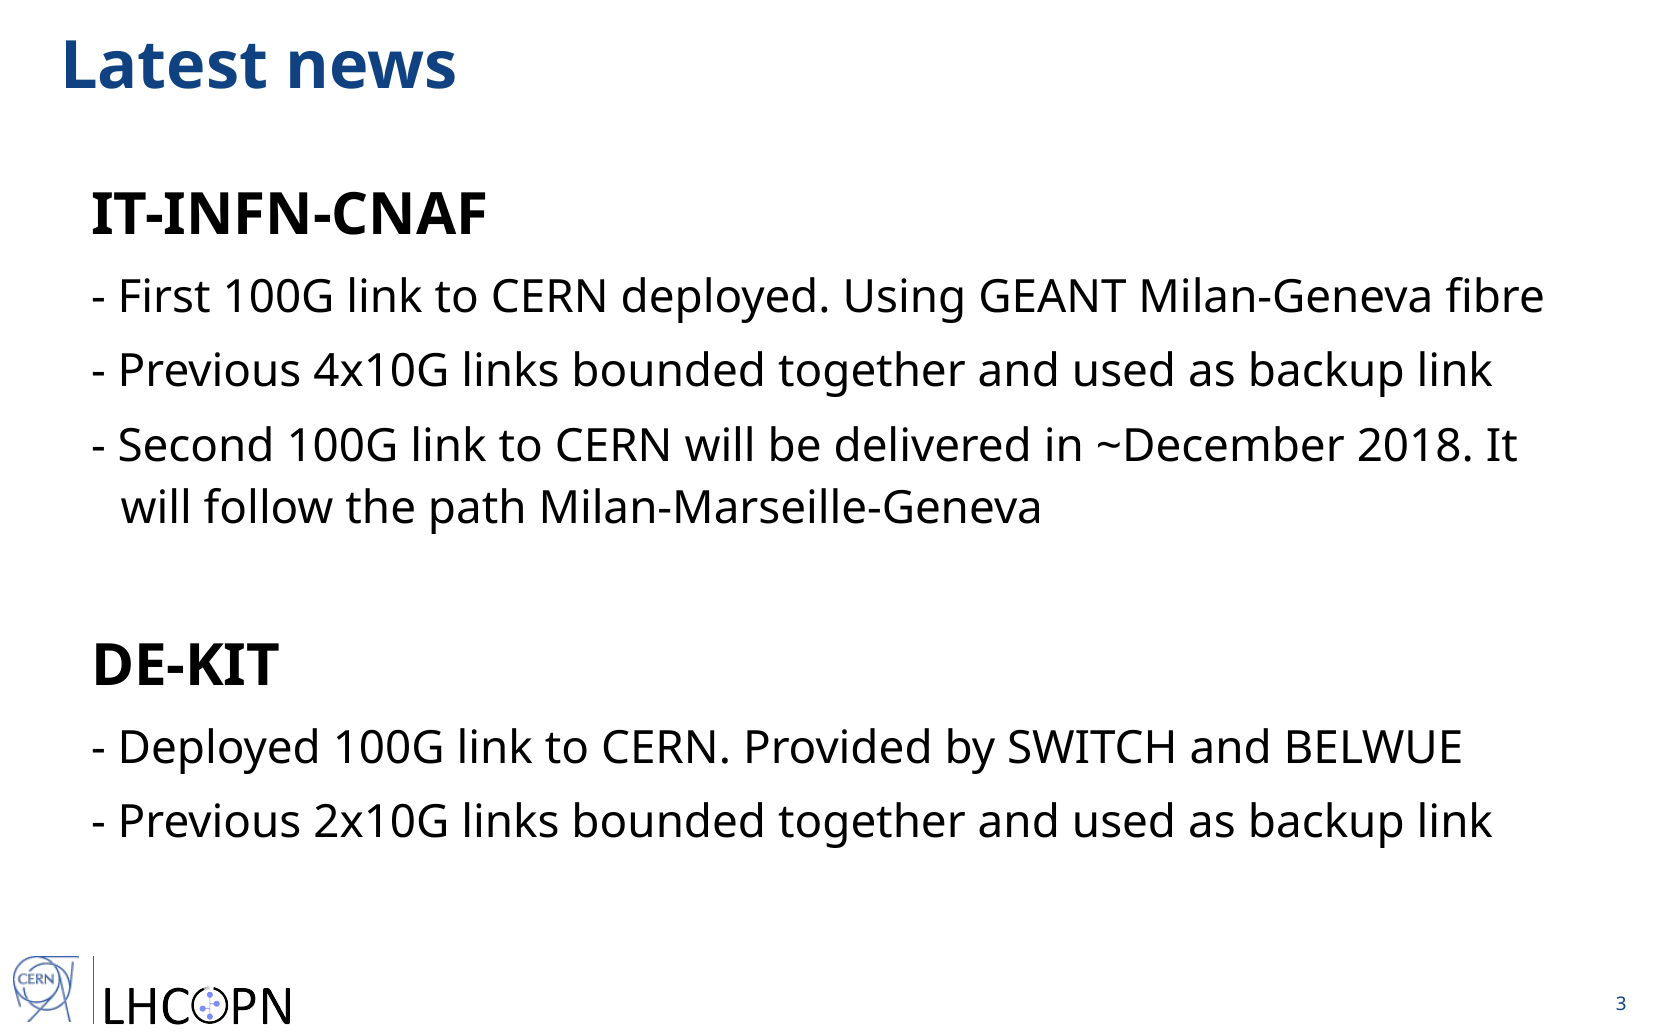

# Latest news
IT-INFN-CNAF
- First 100G link to CERN deployed. Using GEANT Milan-Geneva fibre
- Previous 4x10G links bounded together and used as backup link
- Second 100G link to CERN will be delivered in ~December 2018. It will follow the path Milan-Marseille-Geneva
DE-KIT
- Deployed 100G link to CERN. Provided by SWITCH and BELWUE
- Previous 2x10G links bounded together and used as backup link